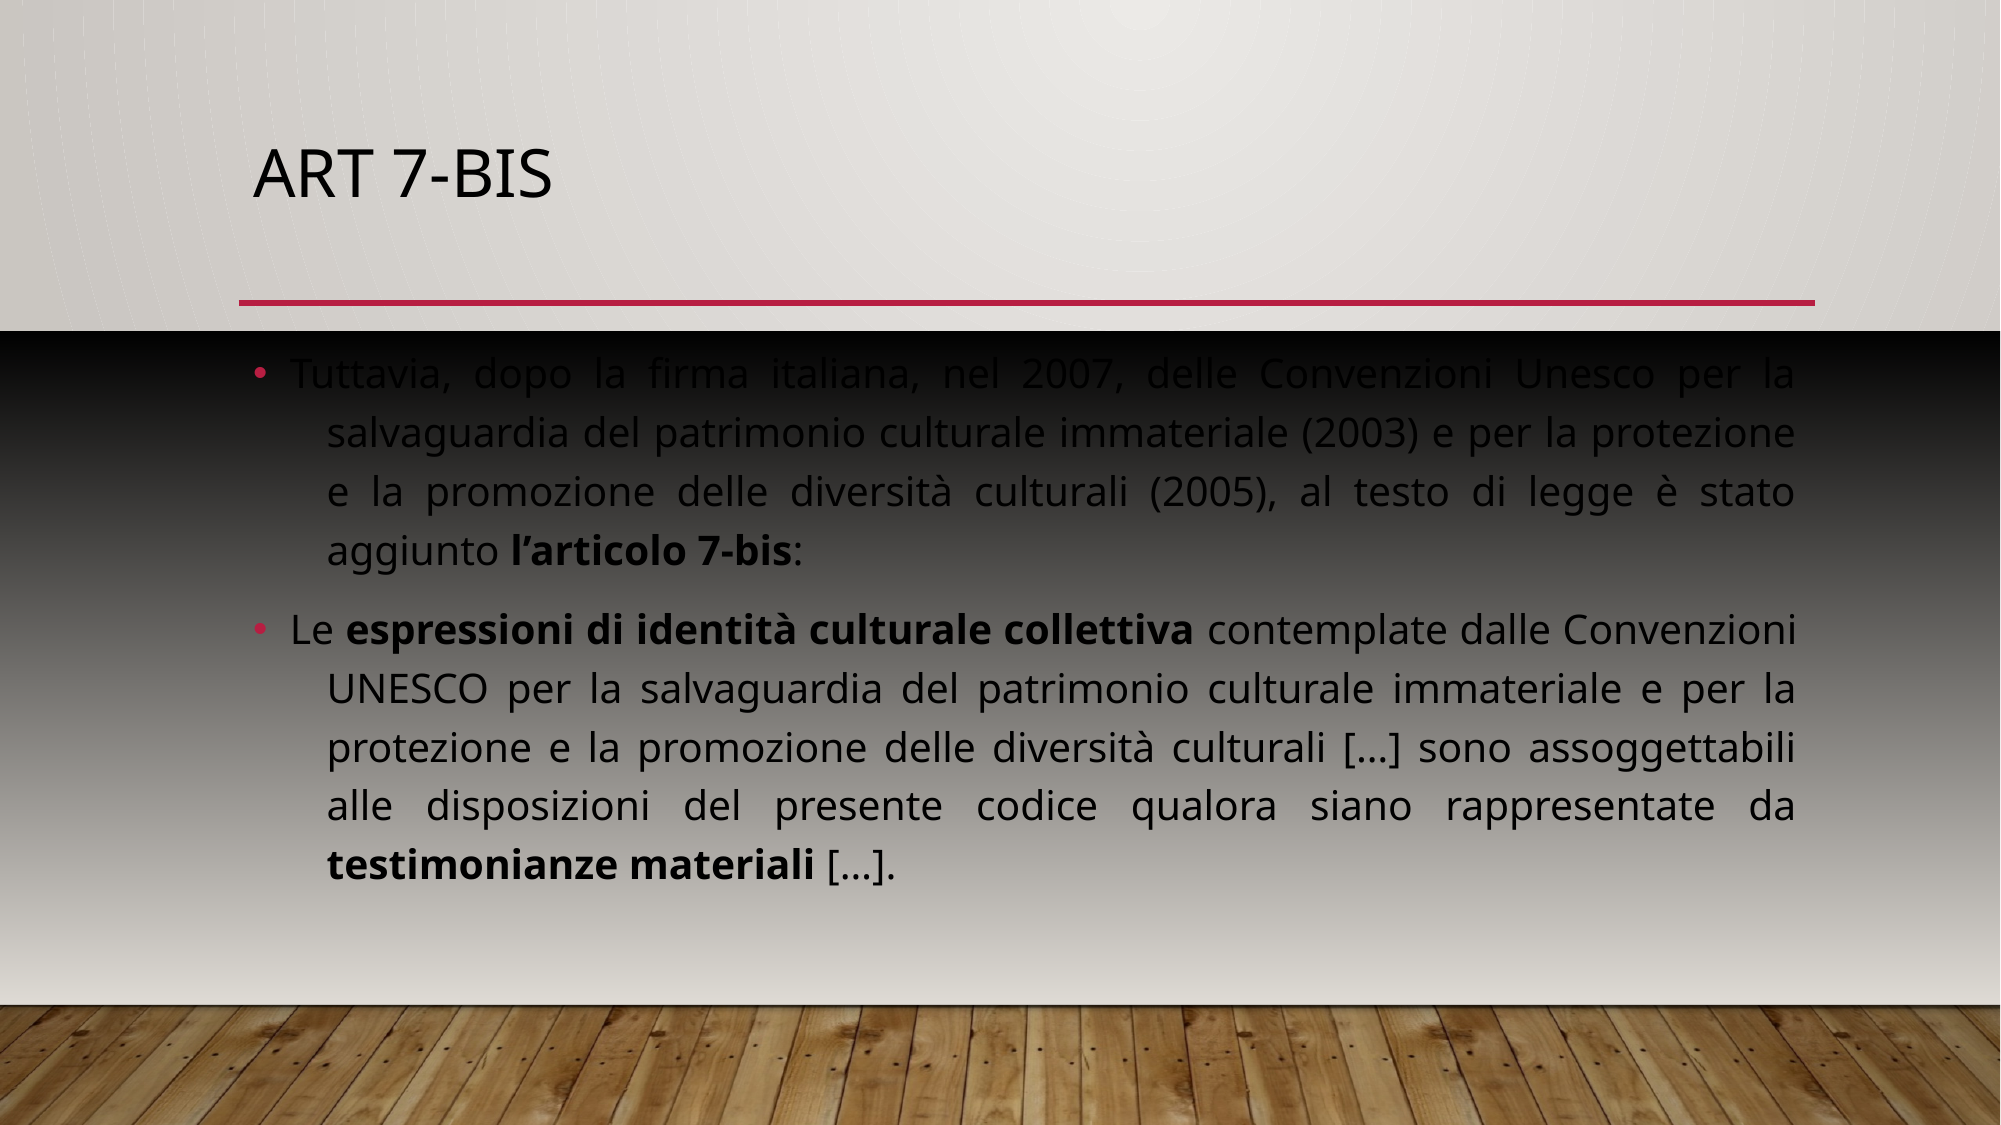

# Art 7-bis
Tuttavia, dopo la firma italiana, nel 2007, delle Convenzioni Unesco per la salvaguardia del patrimonio culturale immateriale (2003) e per la protezione e la promozione delle diversità culturali (2005), al testo di legge è stato aggiunto l’articolo 7-bis:
Le espressioni di identità culturale collettiva contemplate dalle Convenzioni UNESCO per la salvaguardia del patrimonio culturale immateriale e per la protezione e la promozione delle diversità culturali […] sono assoggettabili alle disposizioni del presente codice qualora siano rappresentate da testimonianze materiali […].